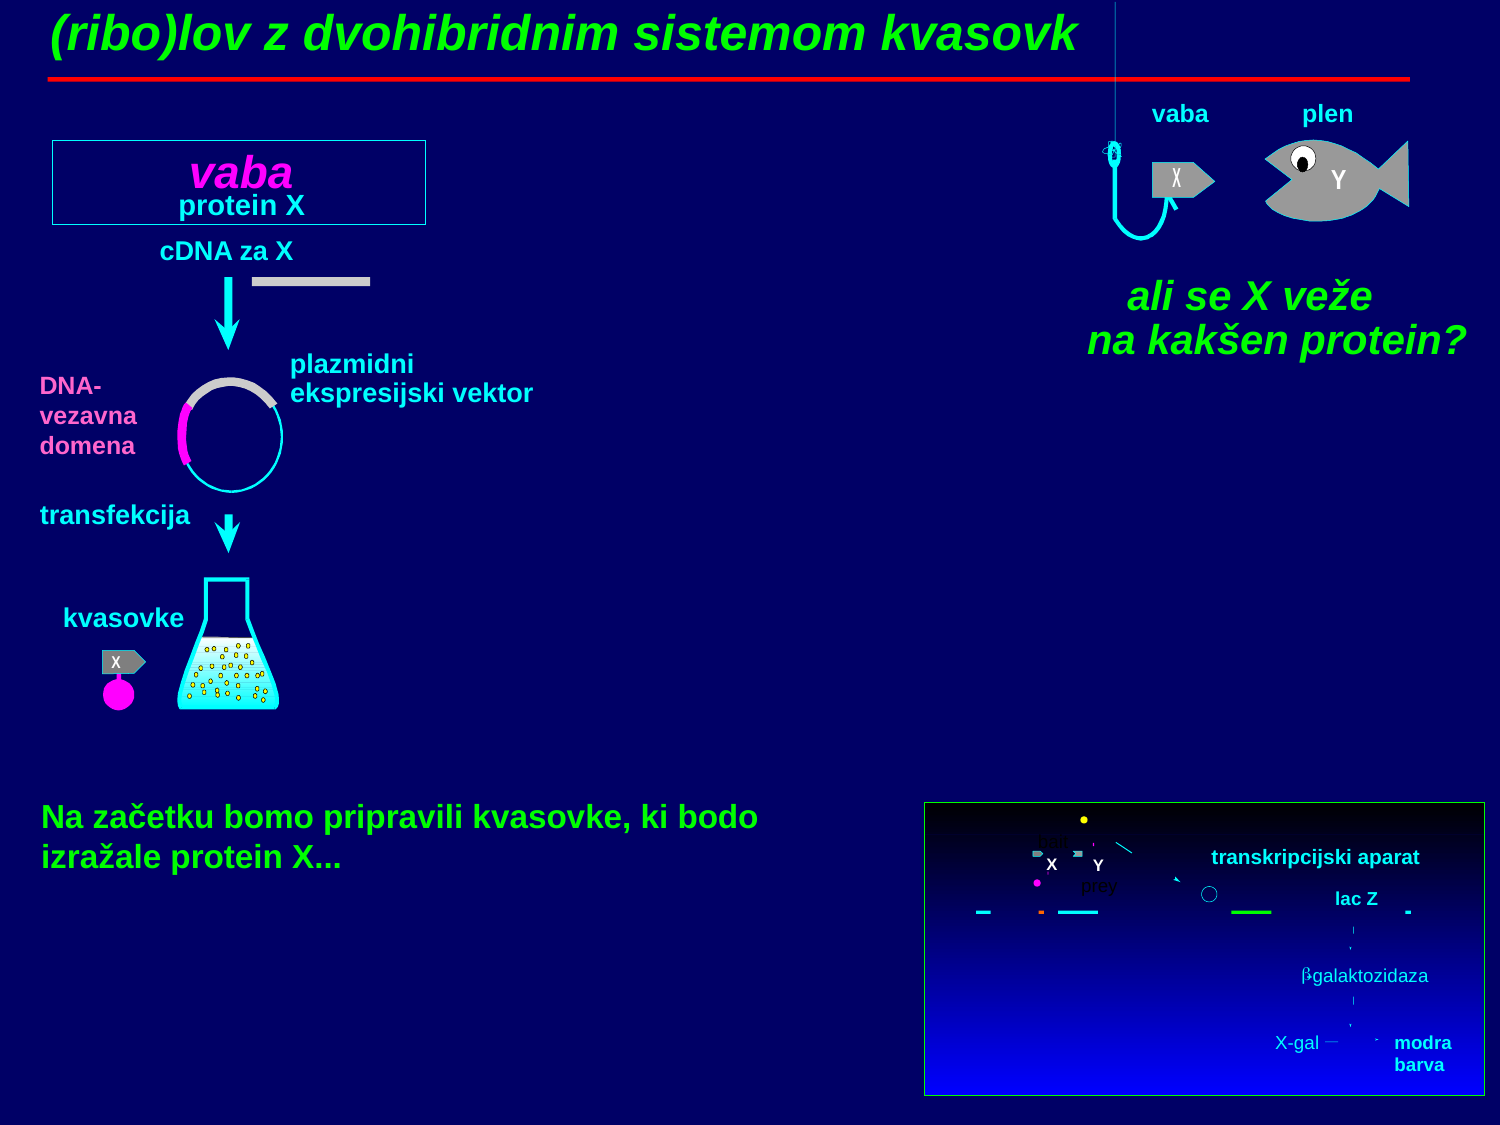

(ribo)lov z dvohibridnim sistemom kvasovk
vaba
plen
vaba
protein X
cDNA za X
ali se X veže
na kakšen protein?
plazmidni
DNA-vezavna domena
ekspresijski vektor
transfekcija
kvasovke
Na začetku bomo pripravili kvasovke, ki bodo
izražale protein X...
bait
transkripcijski aparat
X
Y
prey
lac Z
b
-galaktozidaza
X-gal
modra
barva